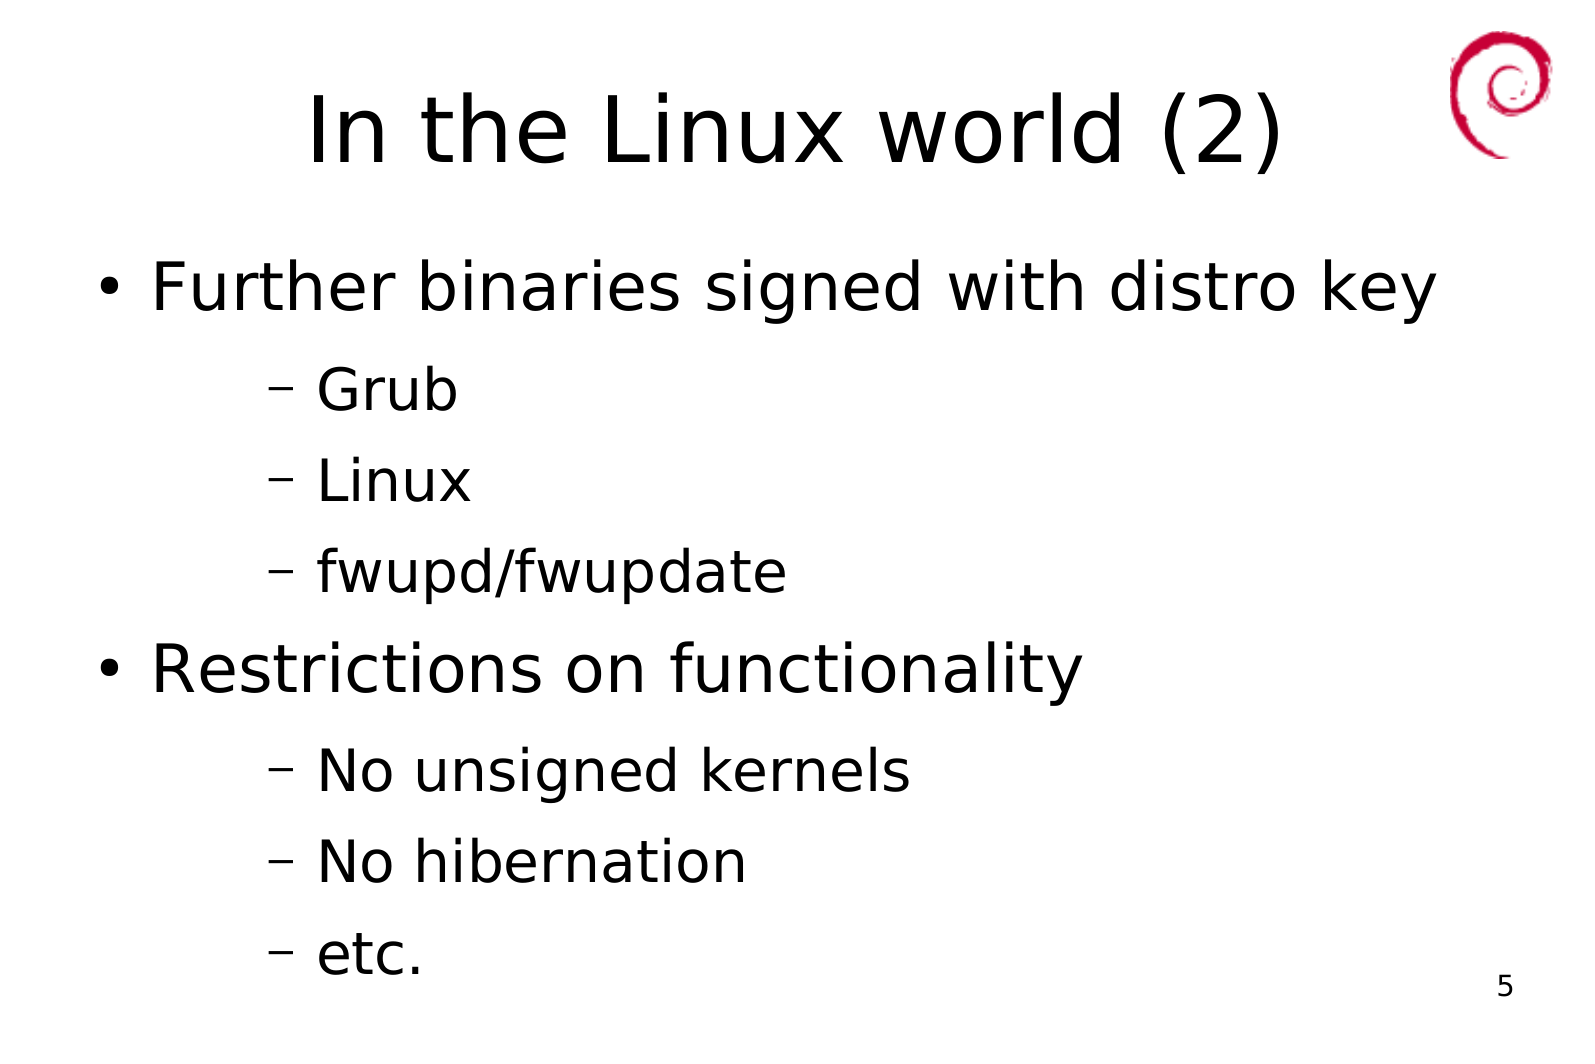

# In the Linux world (2)
Further binaries signed with distro key
Grub
Linux
fwupd/fwupdate
Restrictions on functionality
No unsigned kernels
No hibernation
etc.
5